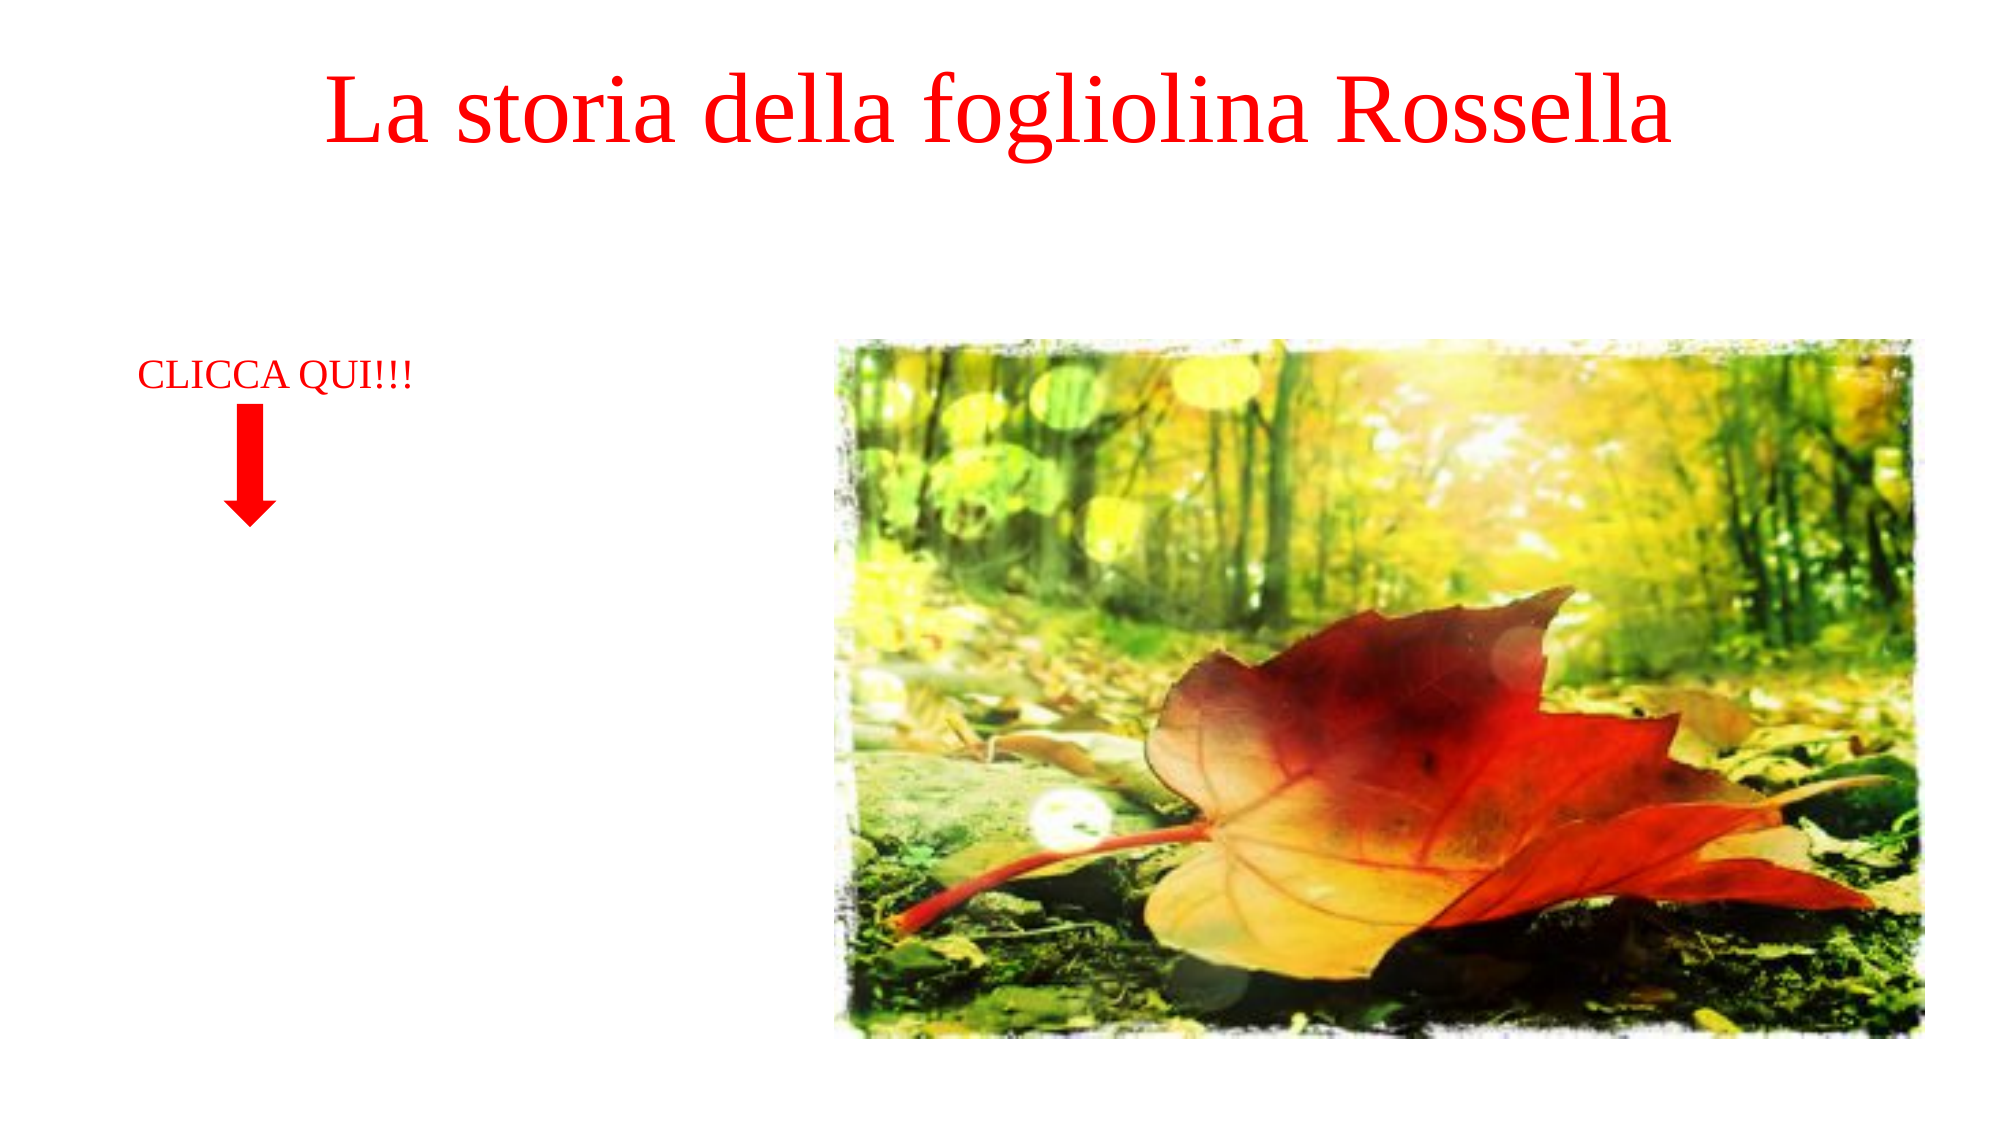

# La storia della fogliolina Rossella
CLICCA QUI!!!